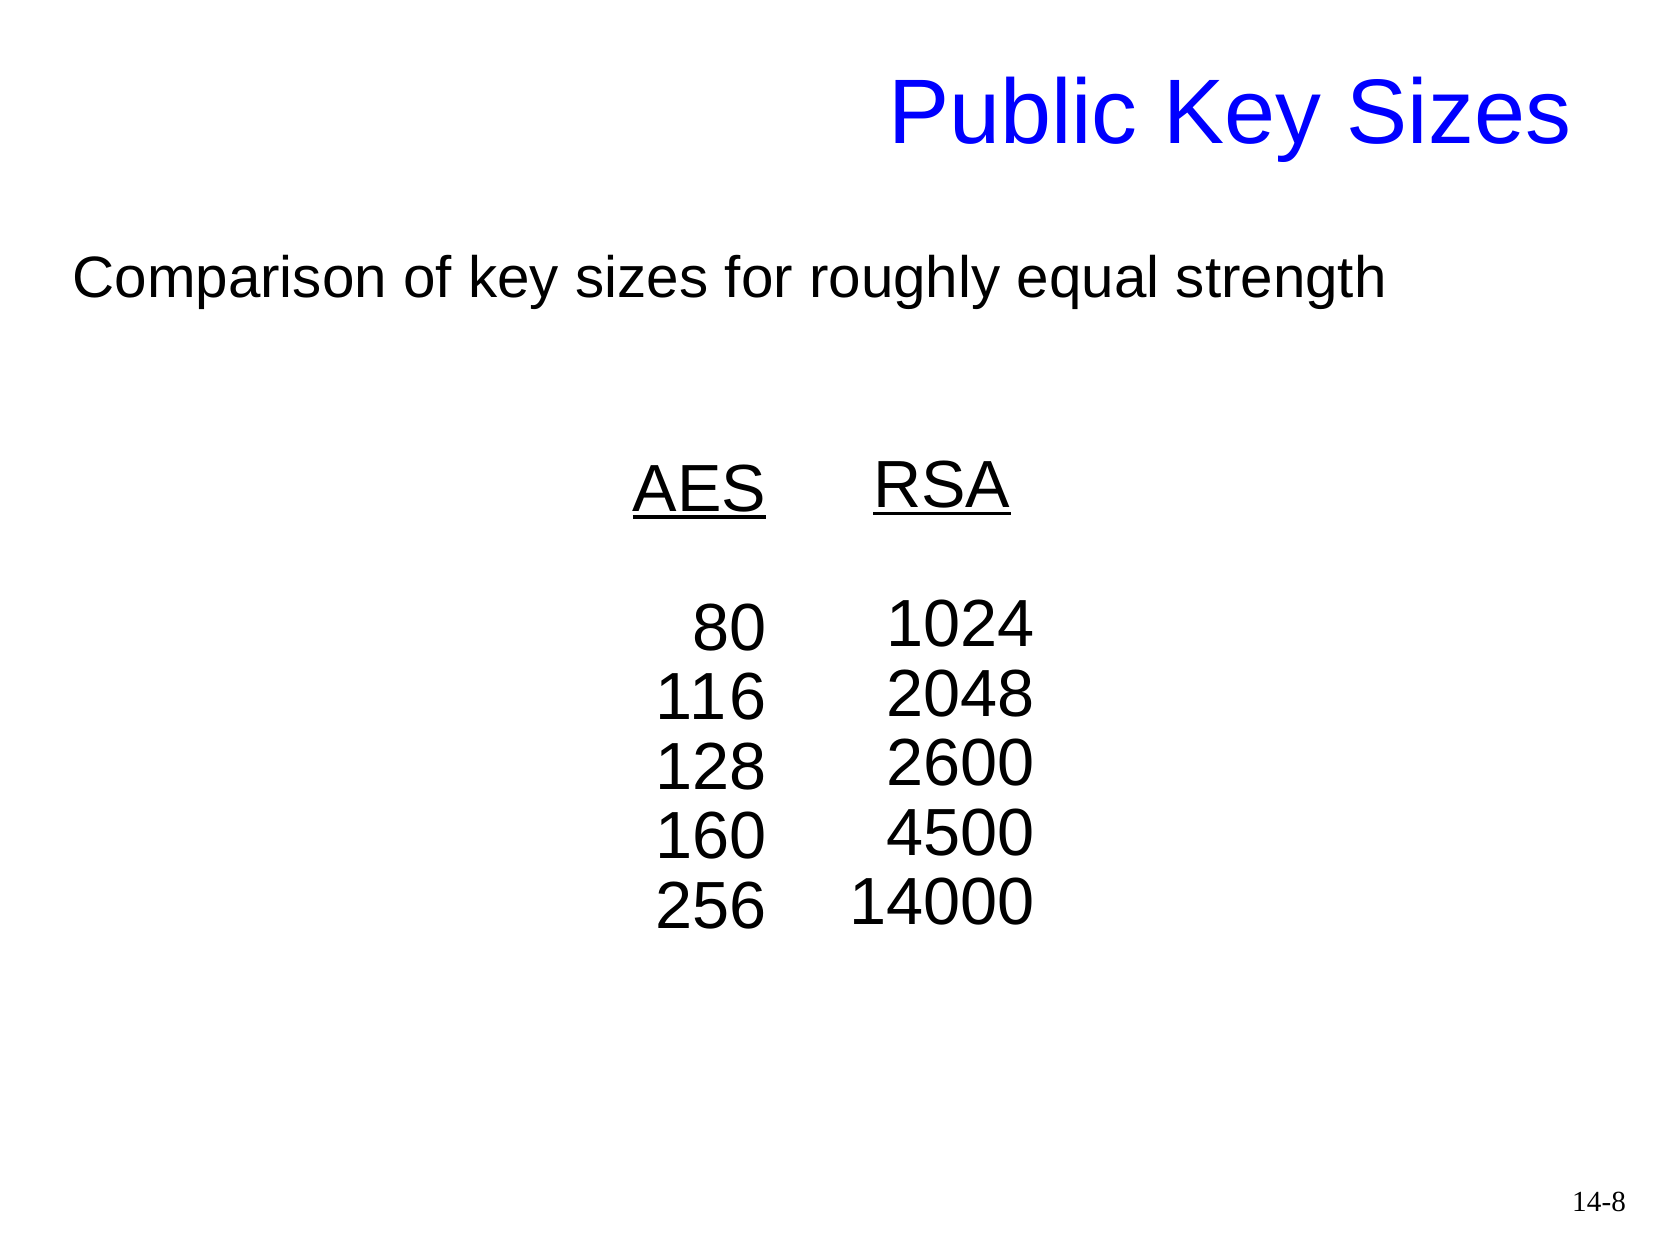

# Public Key Sizes
Comparison of key sizes for roughly equal strength
RSA
1024
2048
2600
4500
14000
AES
80
116
128
160
256